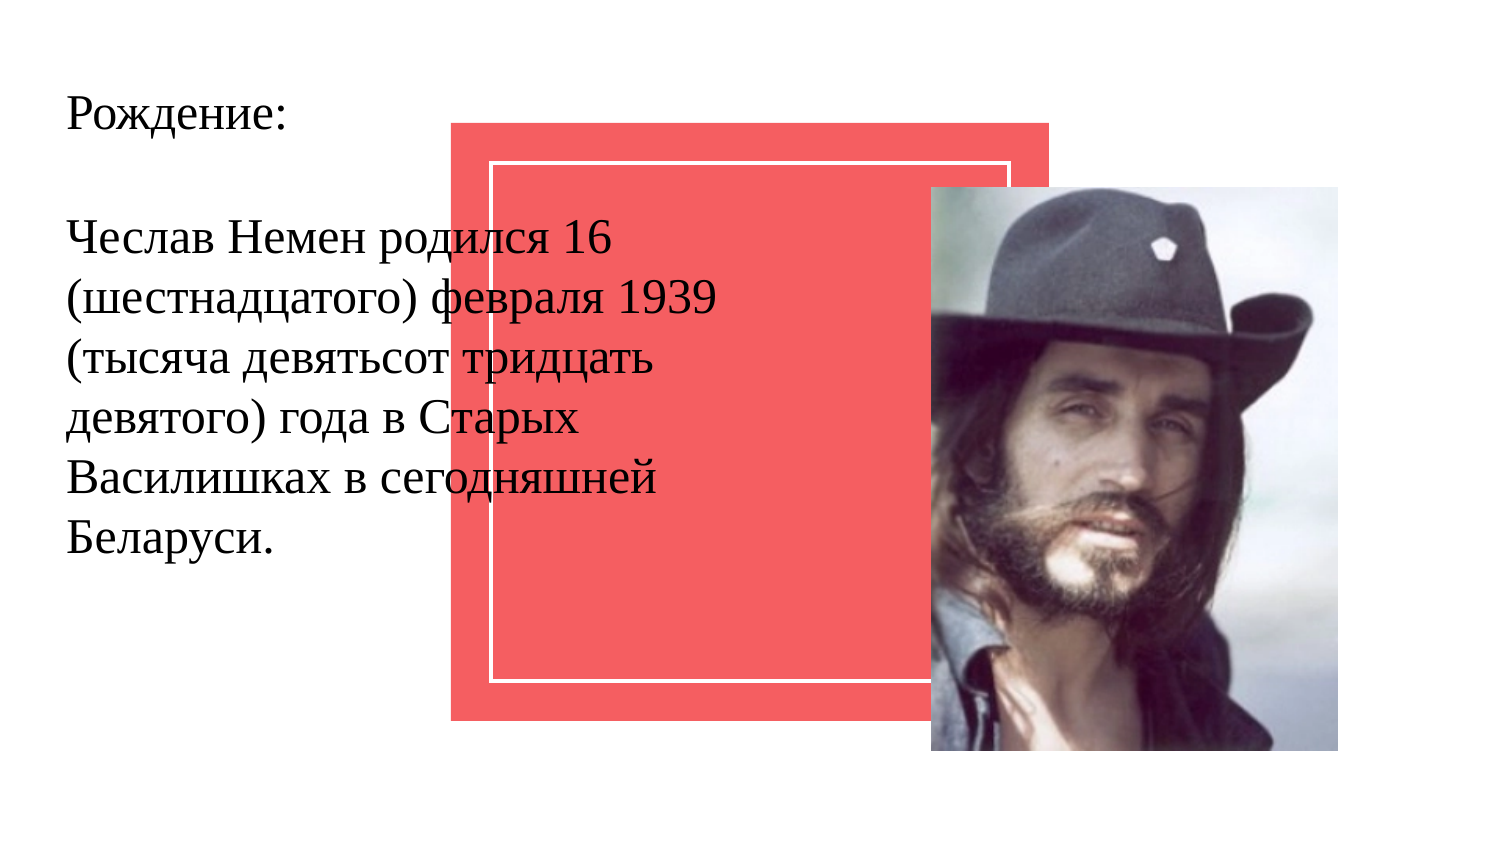

# Рождение:
Чеслав Немен родился 16 (шестнадцатого) февраля 1939 (тысяча девятьсот тридцать девятого) года в Старых Василишках в сегодняшней Беларуси.